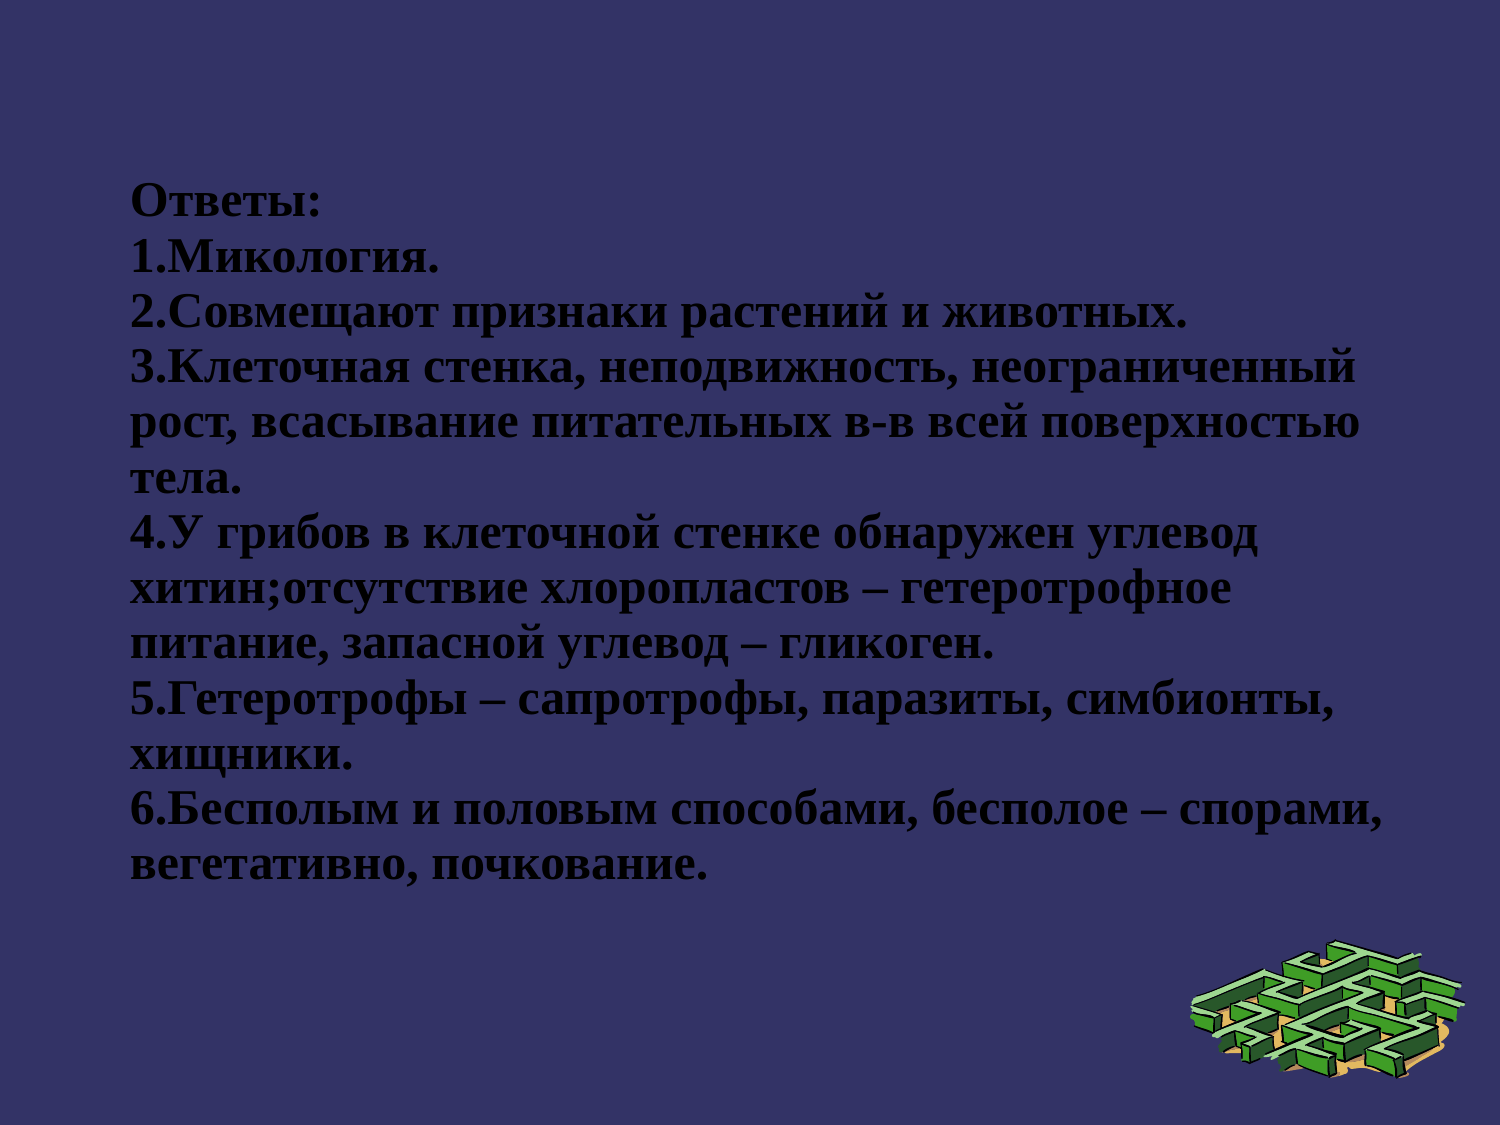

# Ответы: 1.Микология. 2.Совмещают признаки растений и животных. 3.Клеточная стенка, неподвижность, неограниченный рост, всасывание питательных в-в всей поверхностью тела. 4.У грибов в клеточной стенке обнаружен углевод хитин;отсутствие хлоропластов – гетеротрофное питание, запасной углевод – гликоген. 5.Гетеротрофы – сапротрофы, паразиты, симбионты, хищники. 6.Бесполым и половым способами, бесполое – спорами, вегетативно, почкование.